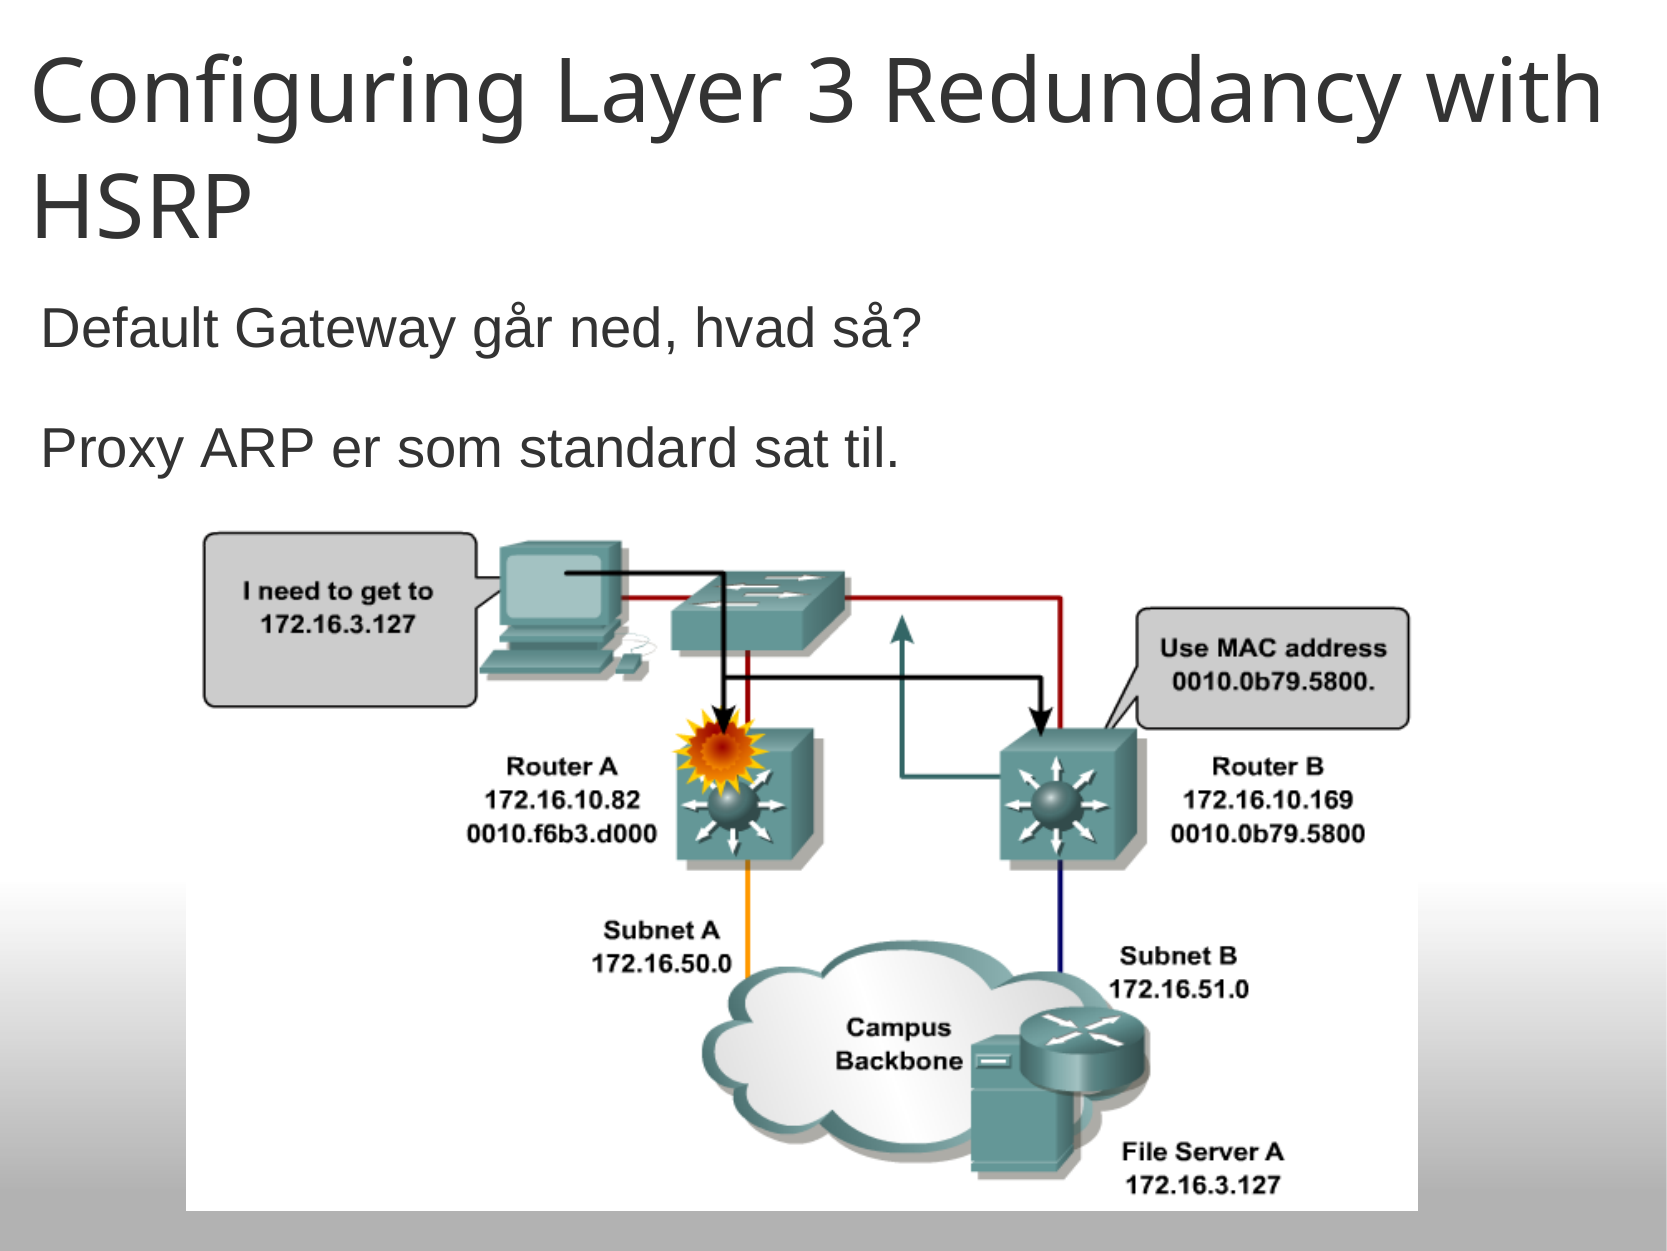

# Configuring Layer 3 Redundancy with HSRP
Default Gateway går ned, hvad så?
Proxy ARP er som standard sat til.